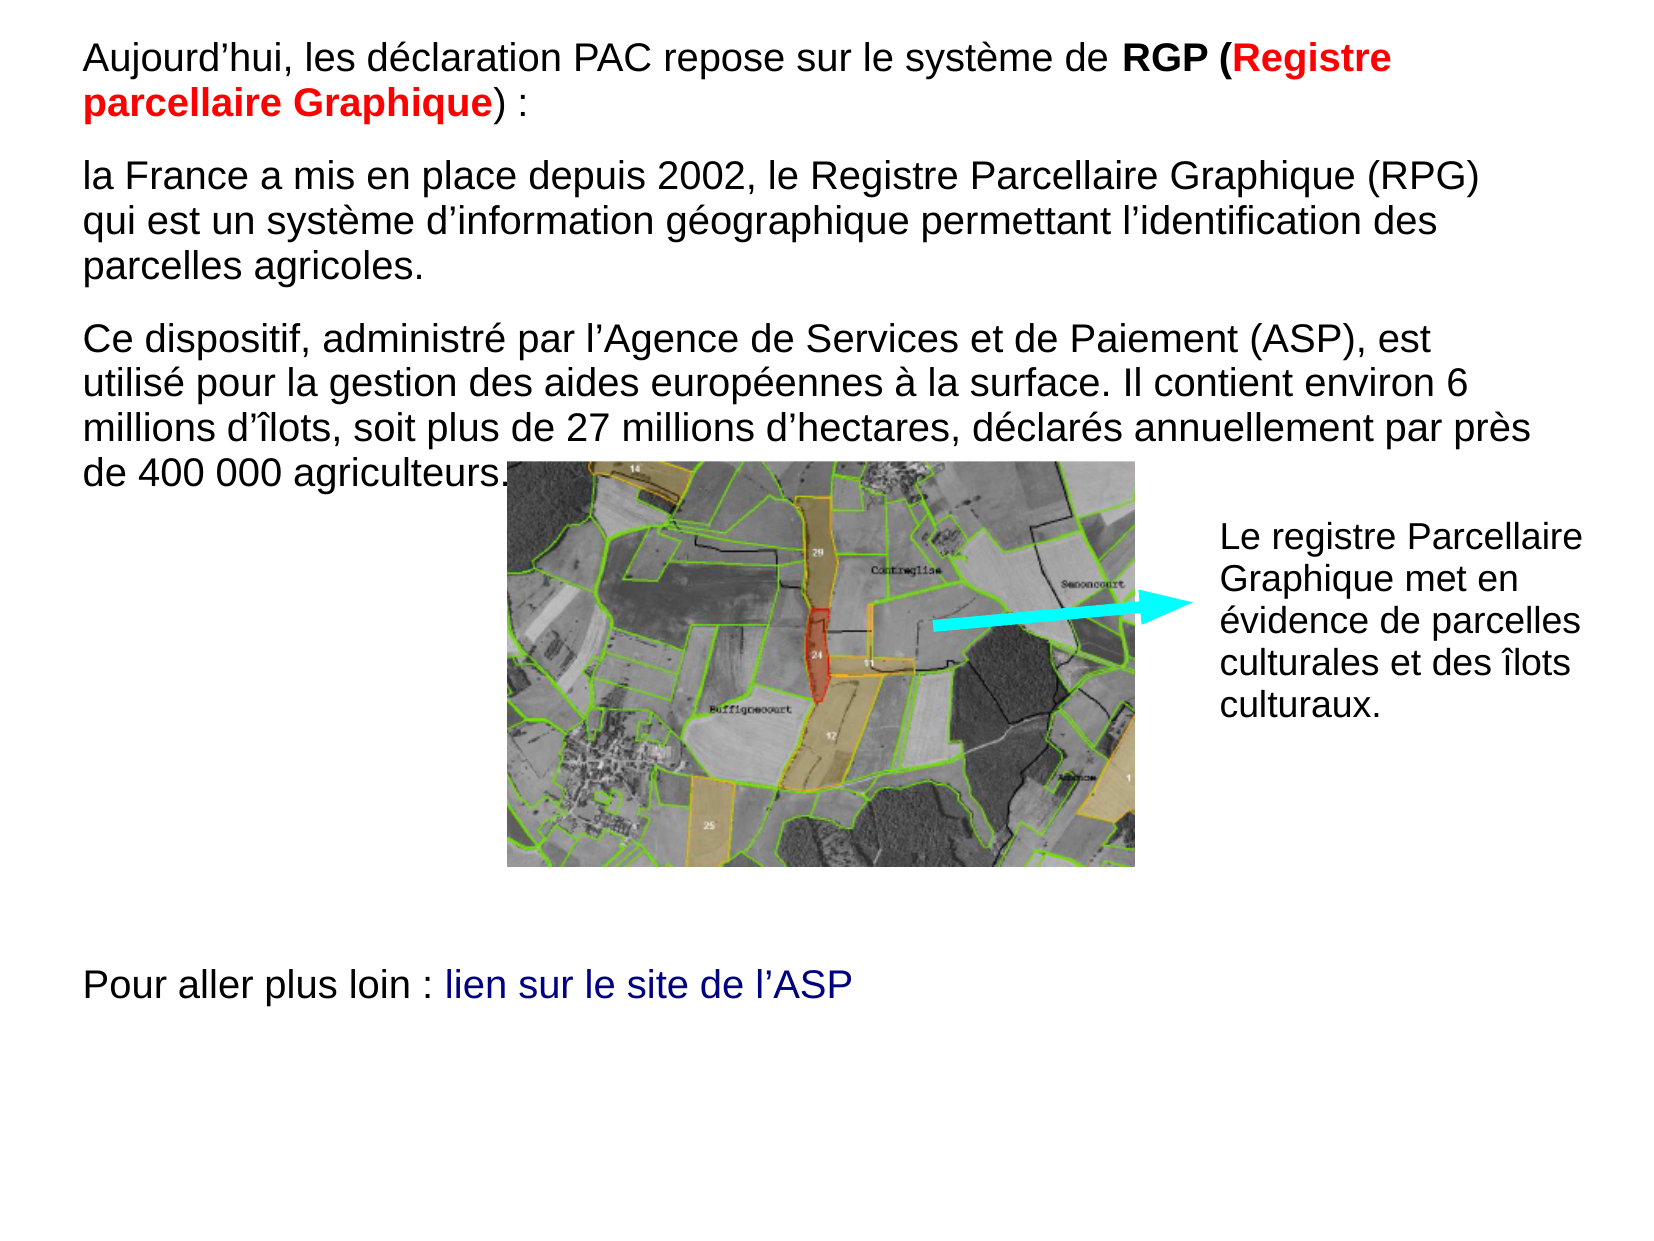

# Aujourd’hui, les déclaration PAC repose sur le système de RGP (Registre parcellaire Graphique) :
la France a mis en place depuis 2002, le Registre Parcellaire Graphique (RPG) qui est un système d’information géographique permettant l’identification des parcelles agricoles.
Ce dispositif, administré par l’Agence de Services et de Paiement (ASP), est utilisé pour la gestion des aides européennes à la surface. Il contient environ 6 millions d’îlots, soit plus de 27 millions d’hectares, déclarés annuellement par près de 400 000 agriculteurs.
Pour aller plus loin : lien sur le site de l’ASP
Le registre Parcellaire Graphique met en évidence de parcelles culturales et des îlots culturaux.